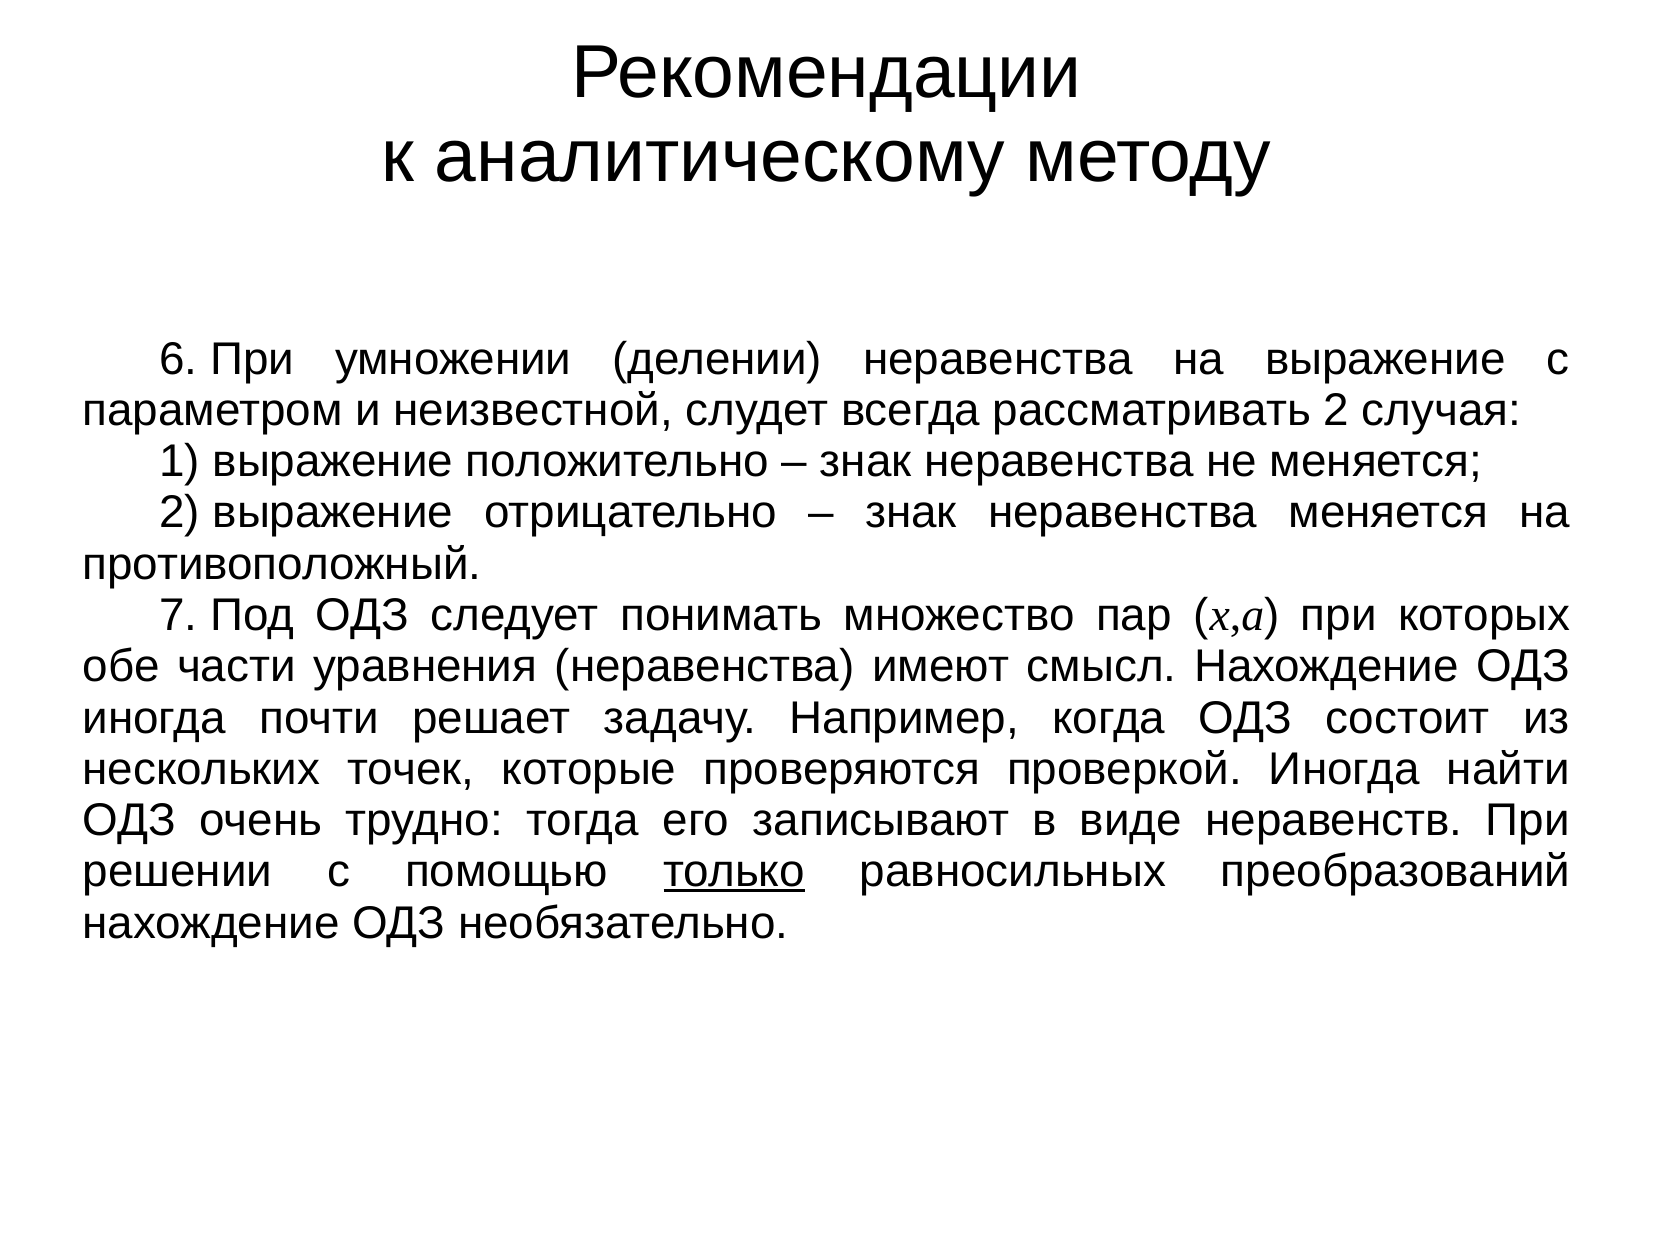

# Рекомендации к аналитическому методу
6. При умножении (делении) неравенства на выражение с параметром и неизвестной, слудет всегда рассматривать 2 случая:
1) выражение положительно – знак неравенства не меняется;
2) выражение отрицательно – знак неравенства меняется на противоположный.
7. Под ОДЗ следует понимать множество пар (x,a) при которых обе части уравнения (неравенства) имеют смысл. Нахождение ОДЗ иногда почти решает задачу. Например, когда ОДЗ состоит из нескольких точек, которые проверяются проверкой. Иногда найти ОДЗ очень трудно: тогда его записывают в виде неравенств. При решении с помощью только равносильных преобразований нахождение ОДЗ необязательно.